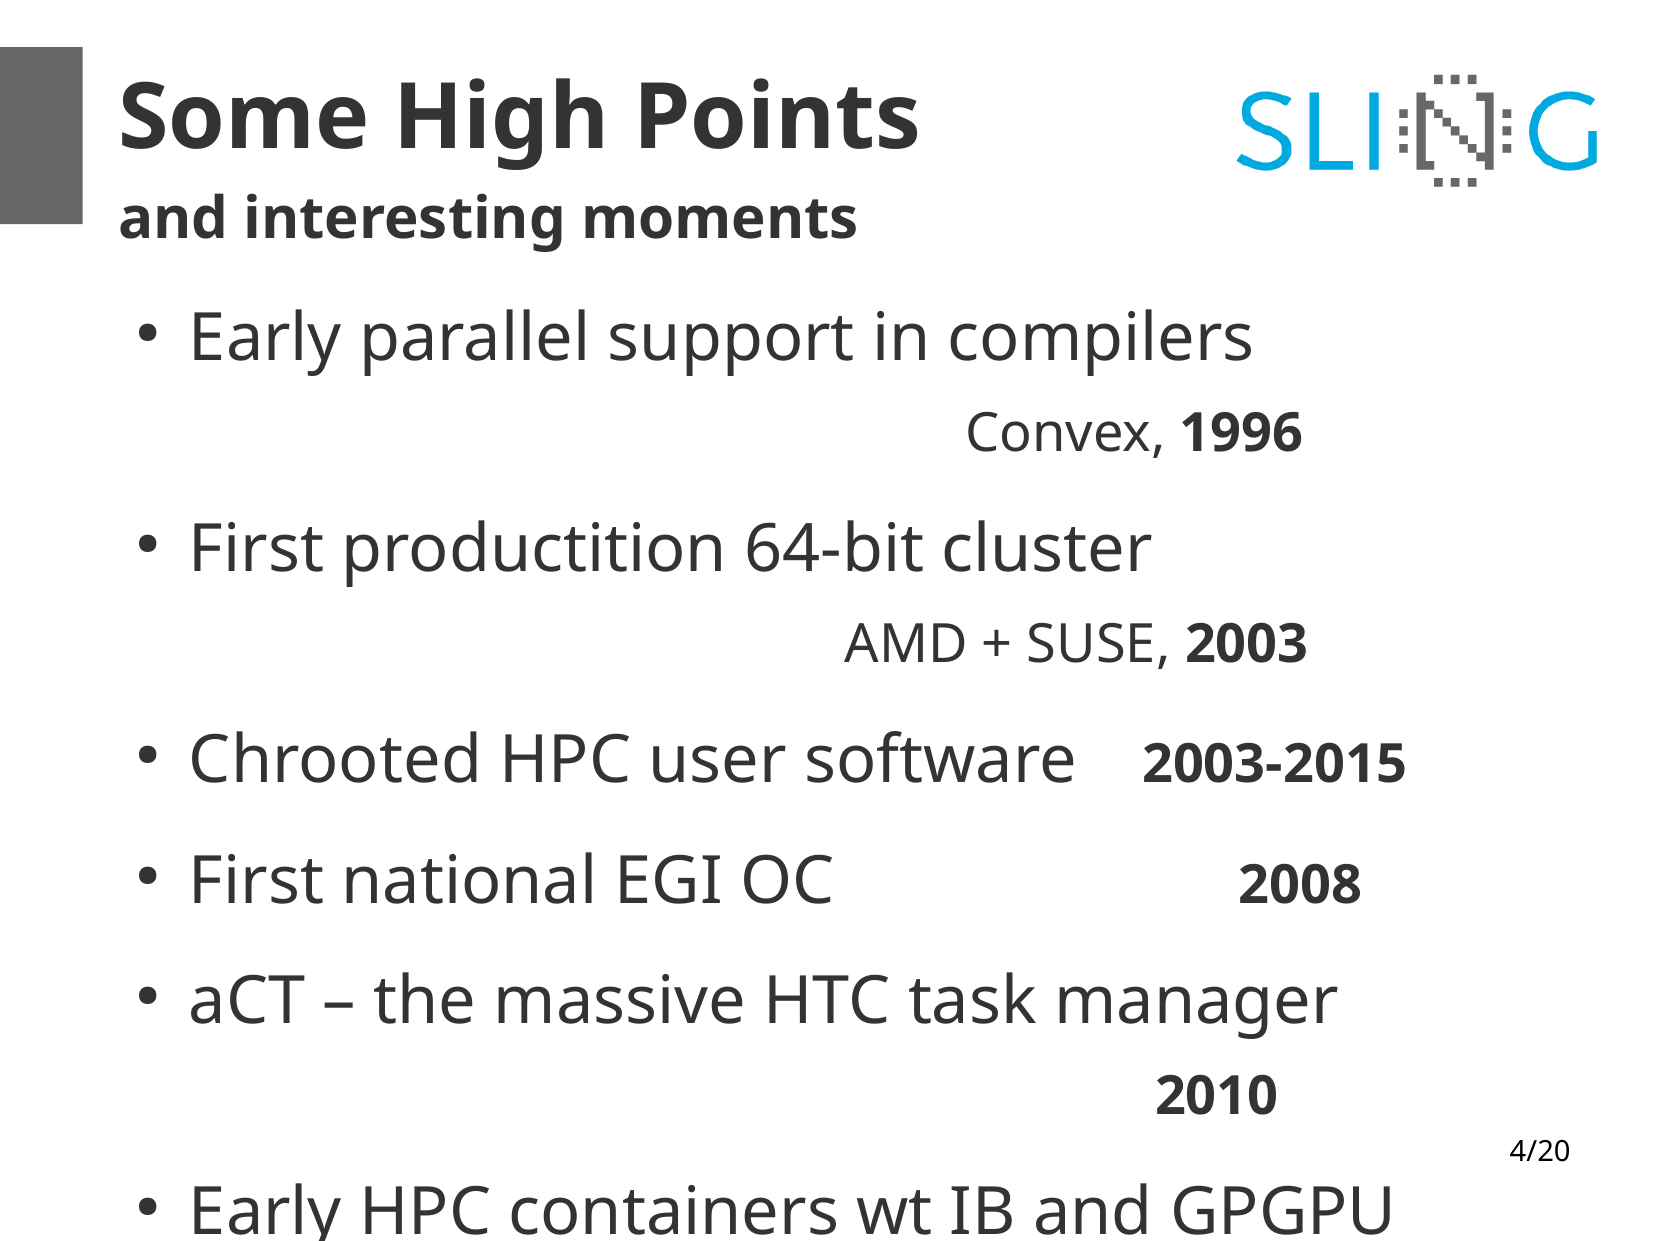

# Some High Points and interesting moments
Early parallel support in compilers
 Convex, 1996
First productition 64-bit cluster
 AMD + SUSE, 2003
Chrooted HPC user software 2003-2015
First national EGI OC 2008
aCT – the massive HTC task manager
 2010
Early HPC containers wt IB and GPGPU
Singularity HPC, -nv option, ATLAS deploy
4